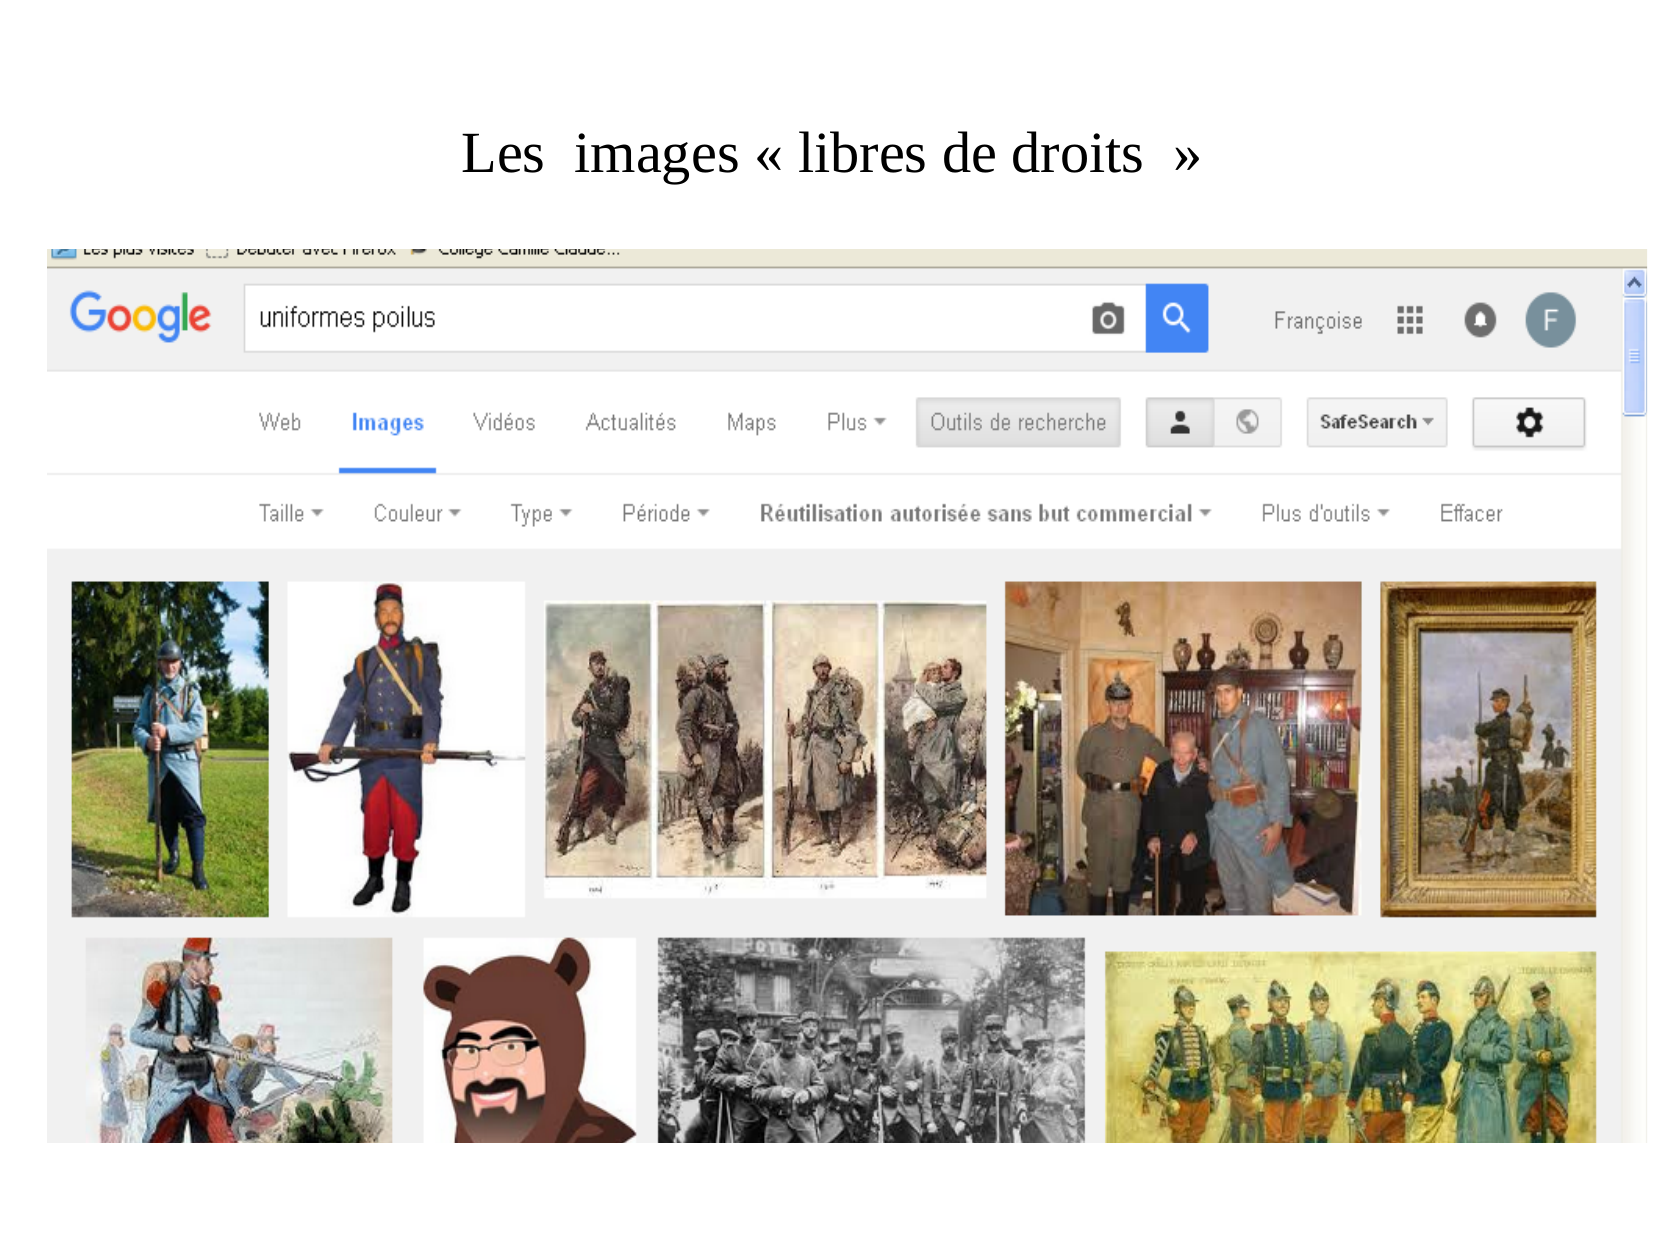

# Les images « libres de droits  »